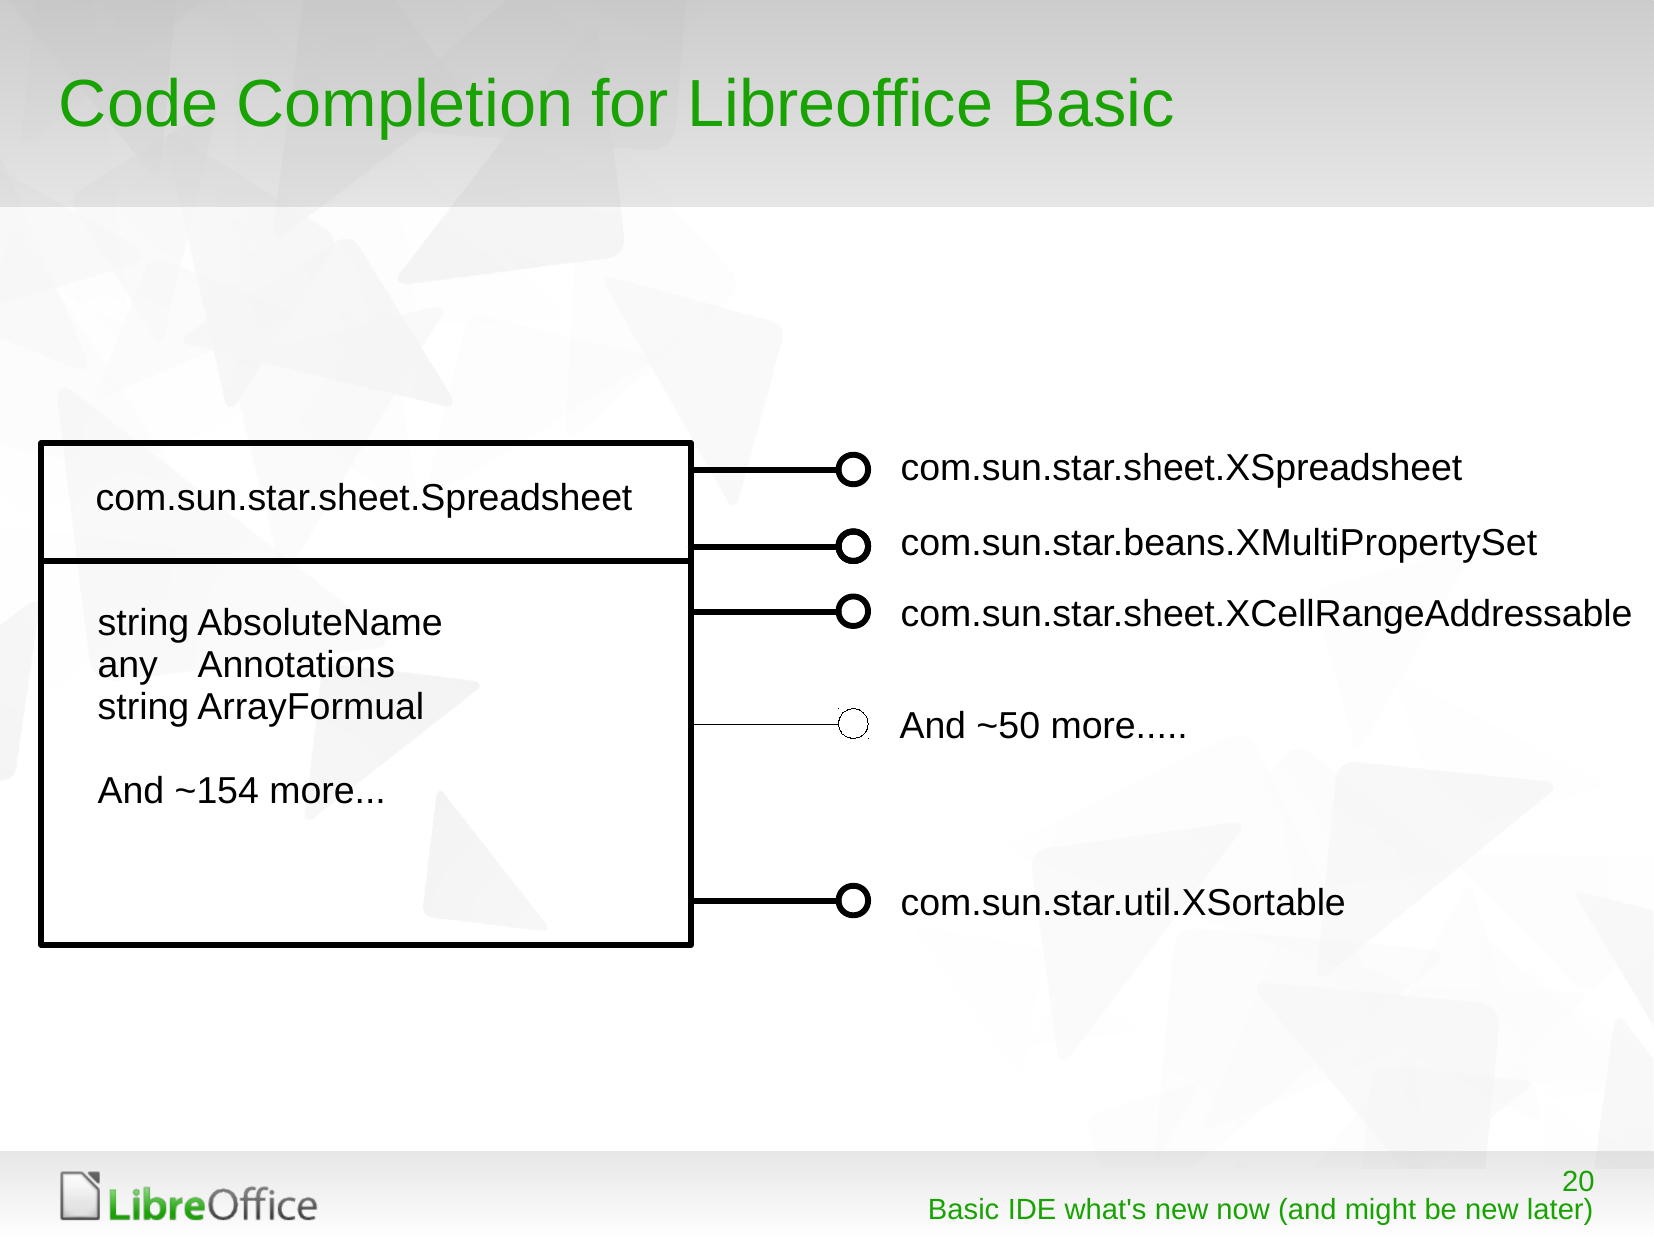

# Code Completion for Libreoffice Basic
com.sun.star.sheet.XSpreadsheet
com.sun.star.sheet.Spreadsheet
com.sun.star.beans.XMultiPropertySet
com.sun.star.sheet.XCellRangeAddressable
string AbsoluteName
any Annotations
string ArrayFormual
And ~154 more...
And ~50 more.....
com.sun.star.util.XSortable
20
Basic IDE what's new now (and might be new later)